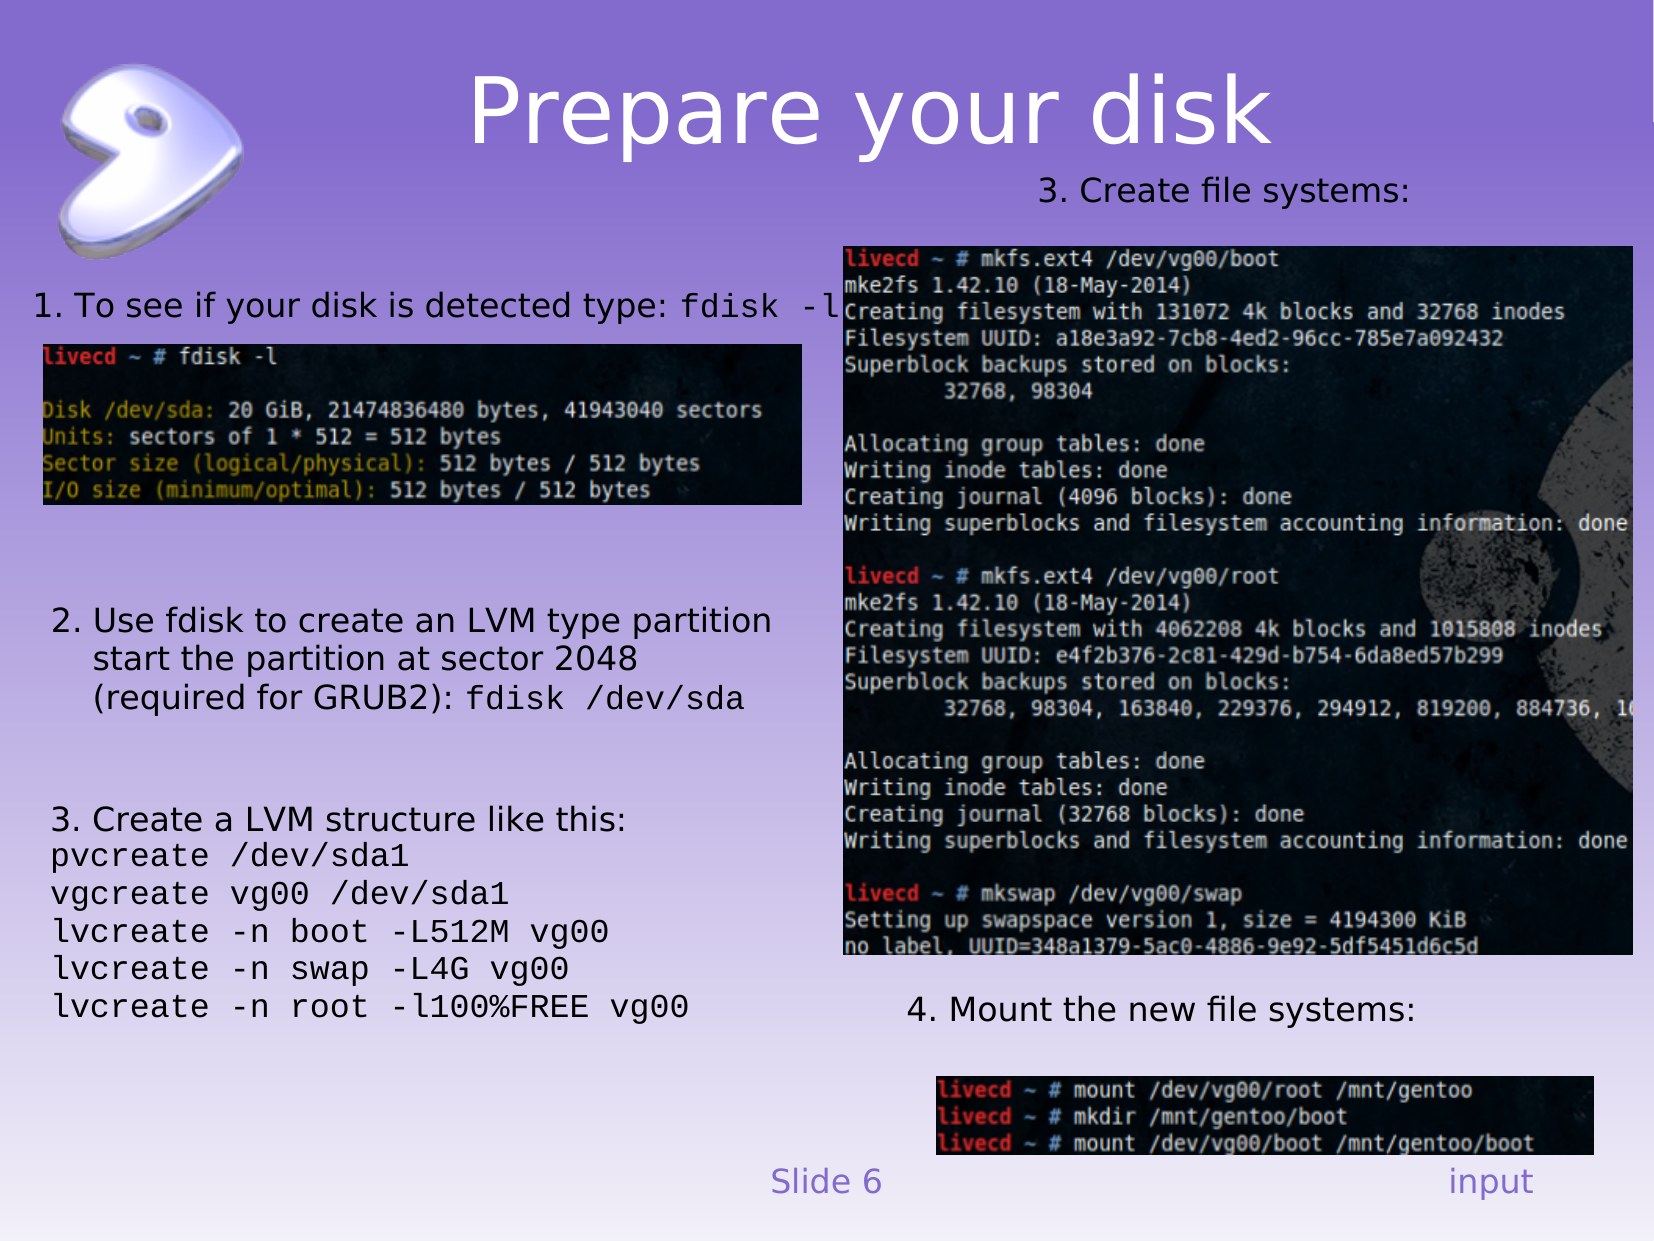

# Prepare your disk
3. Create file systems:
1. To see if your disk is detected type: fdisk -l
2. Use fdisk to create an LVM type partition
 start the partition at sector 2048
 (required for GRUB2): fdisk /dev/sda
3. Create a LVM structure like this:
pvcreate /dev/sda1
vgcreate vg00 /dev/sda1
lvcreate -n boot -L512M vg00
lvcreate -n swap -L4G vg00
lvcreate -n root -l100%FREE vg00
4. Mount the new file systems: